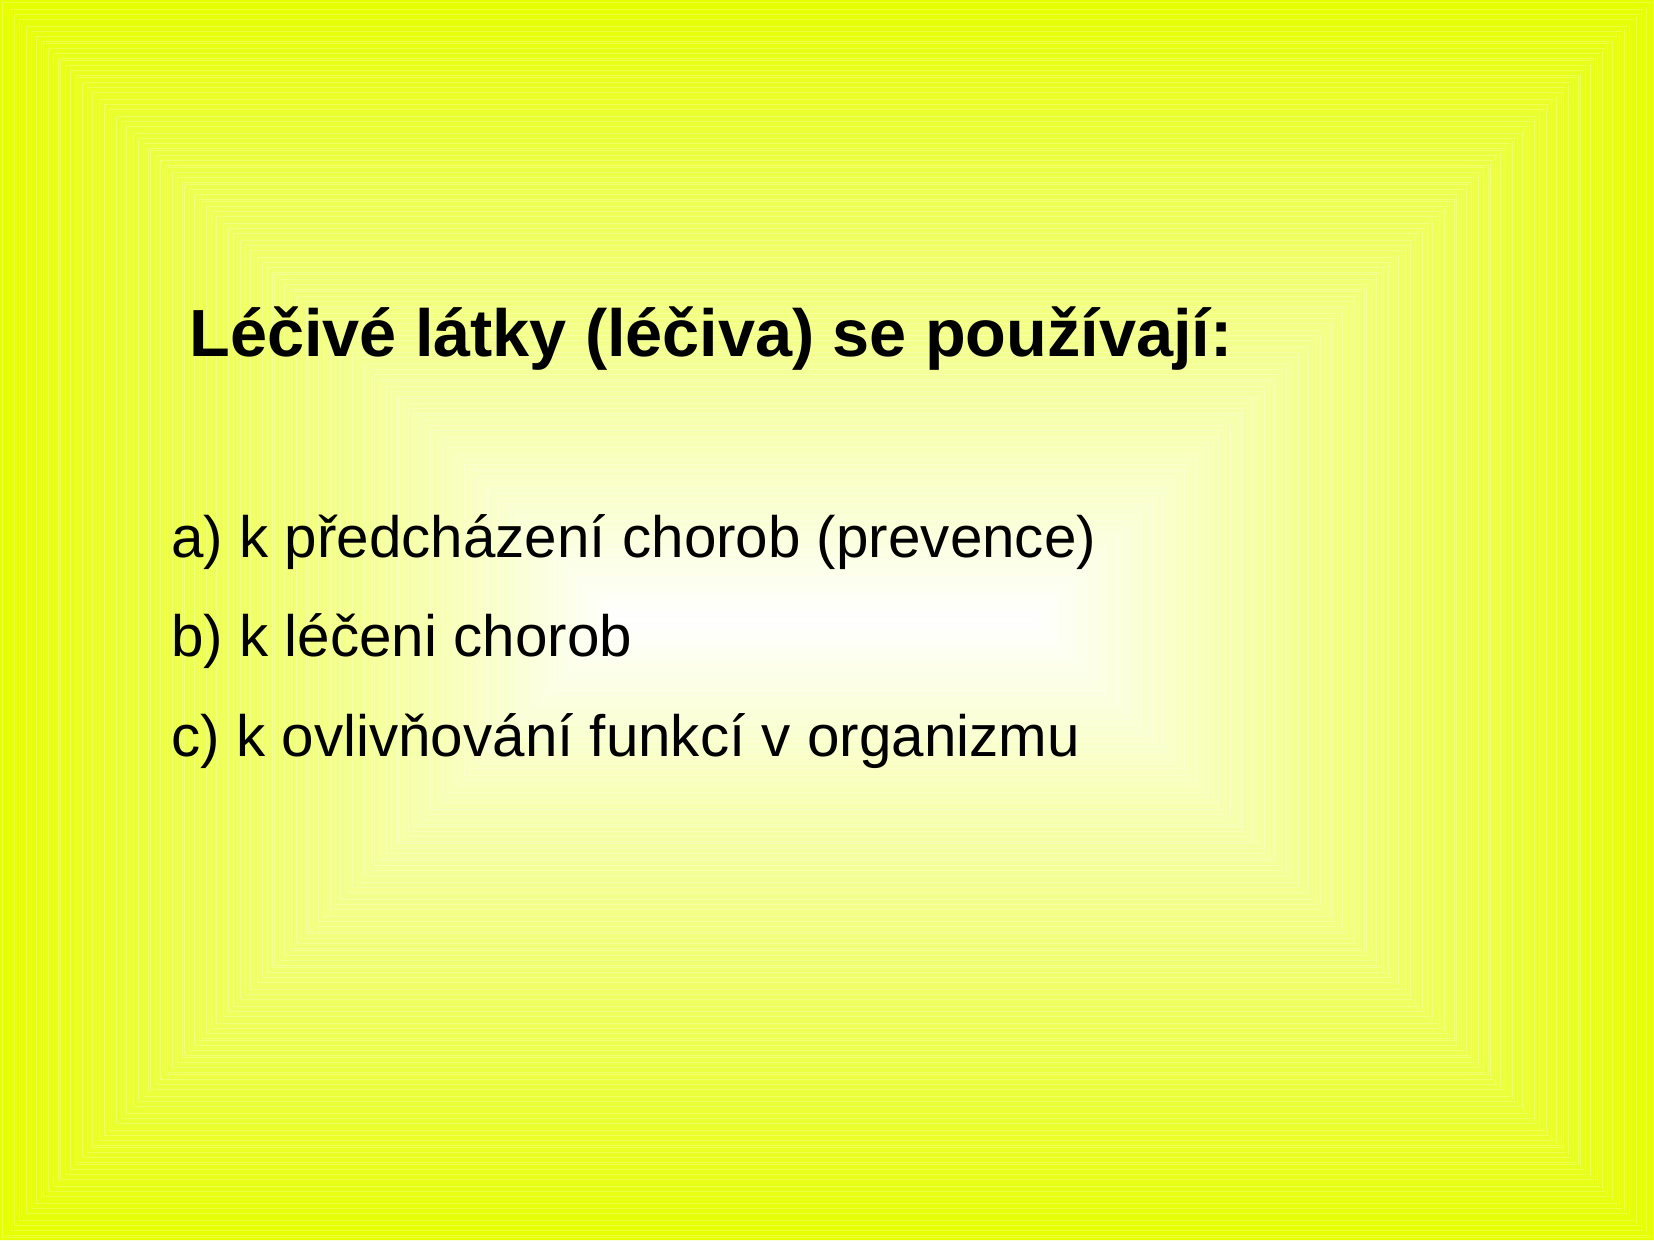

# Léčivé látky (léčiva) se používají:
a) k předcházení chorob (prevence)
b) k léčeni chorob
c) k ovlivňování funkcí v organizmu